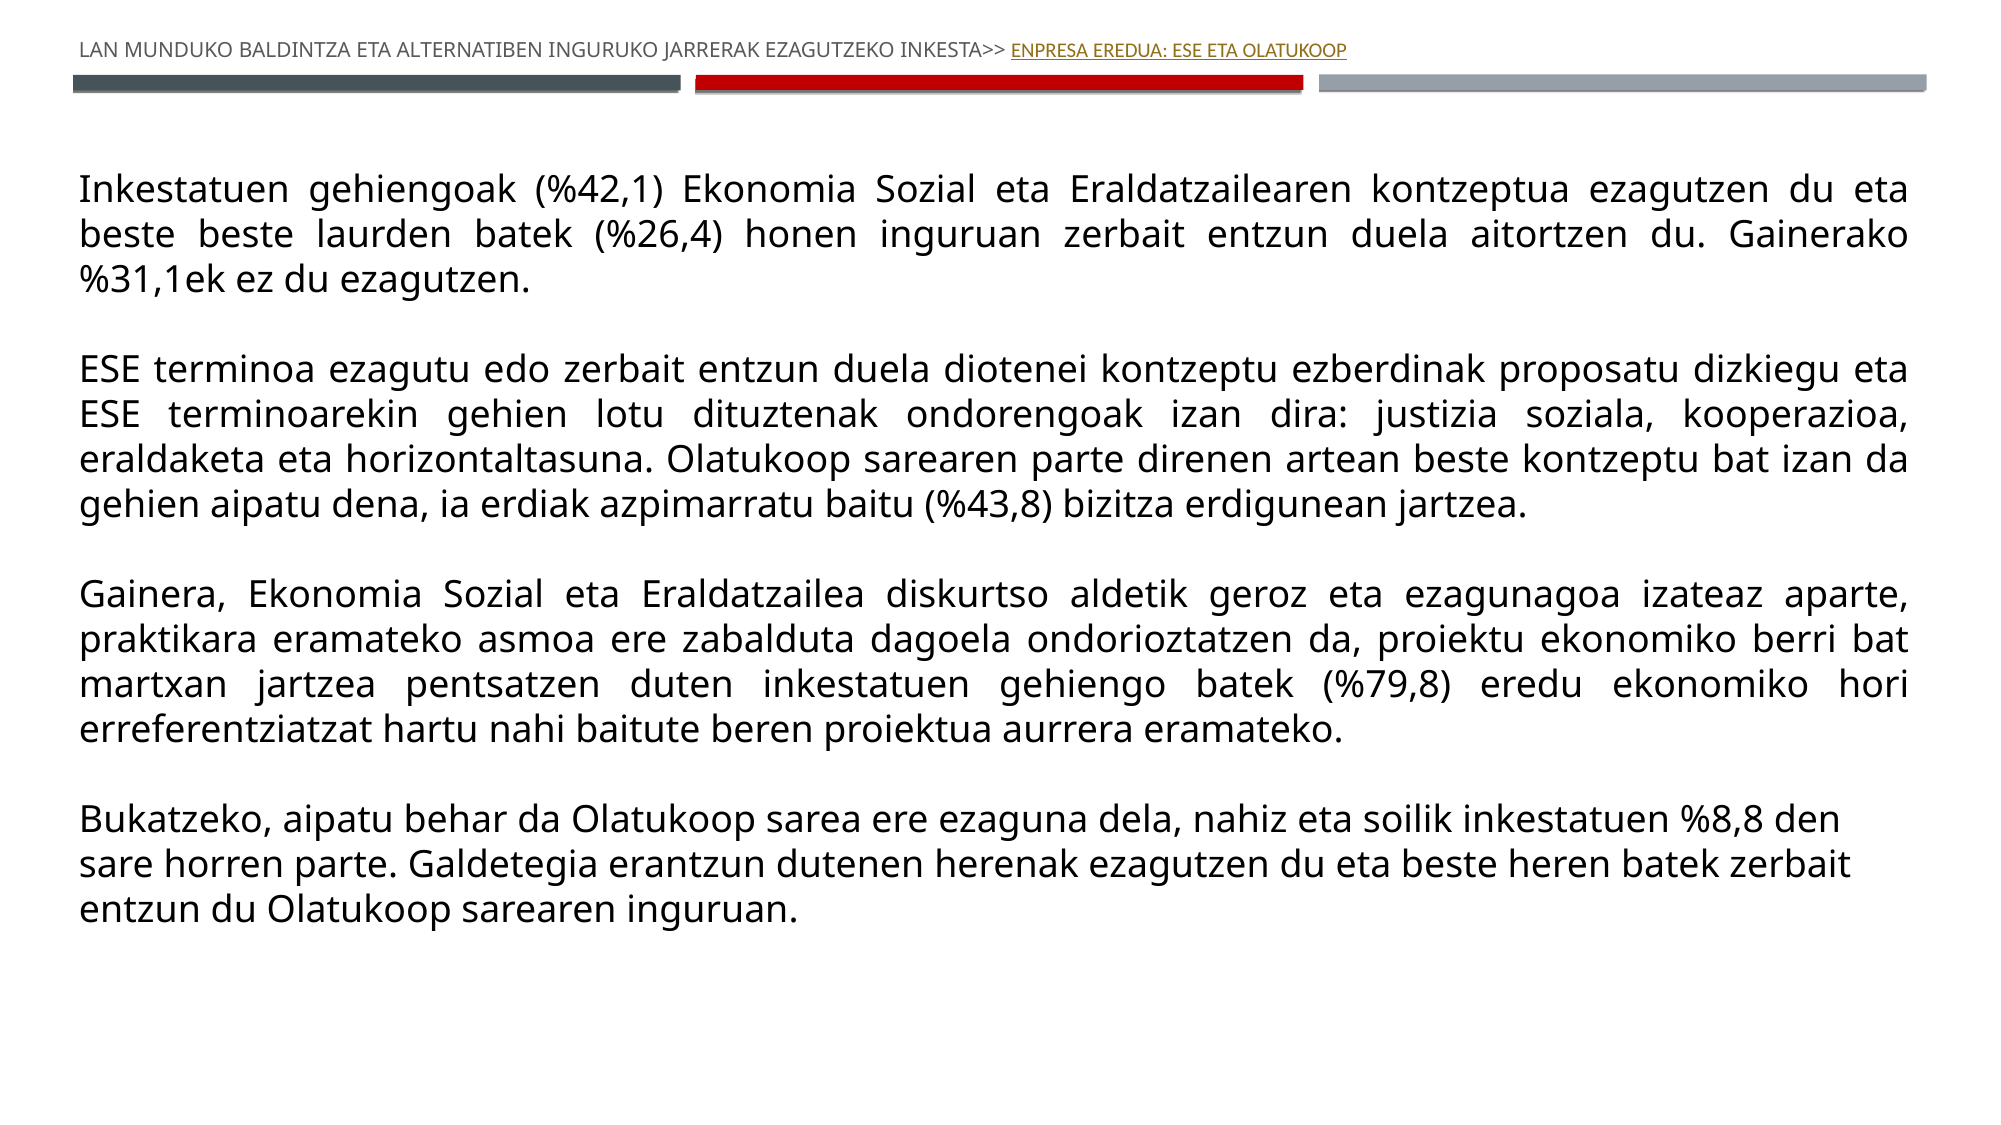

LAN MUNDUKO BALDINTZA ETA ALTERNATIBEN INGURUKO JARRERAK EZAGUTZEKO INKESTA>> ENPRESA EREDUA: ESE ETA OLATUKOOP
Inkestatuen gehiengoak (%42,1) Ekonomia Sozial eta Eraldatzailearen kontzeptua ezagutzen du eta beste beste laurden batek (%26,4) honen inguruan zerbait entzun duela aitortzen du. Gainerako %31,1ek ez du ezagutzen.
ESE terminoa ezagutu edo zerbait entzun duela diotenei kontzeptu ezberdinak proposatu dizkiegu eta ESE terminoarekin gehien lotu dituztenak ondorengoak izan dira: justizia soziala, kooperazioa, eraldaketa eta horizontaltasuna. Olatukoop sarearen parte direnen artean beste kontzeptu bat izan da gehien aipatu dena, ia erdiak azpimarratu baitu (%43,8) bizitza erdigunean jartzea.
Gainera, Ekonomia Sozial eta Eraldatzailea diskurtso aldetik geroz eta ezagunagoa izateaz aparte, praktikara eramateko asmoa ere zabalduta dagoela ondorioztatzen da, proiektu ekonomiko berri bat martxan jartzea pentsatzen duten inkestatuen gehiengo batek (%79,8) eredu ekonomiko hori erreferentziatzat hartu nahi baitute beren proiektua aurrera eramateko.
Bukatzeko, aipatu behar da Olatukoop sarea ere ezaguna dela, nahiz eta soilik inkestatuen %8,8 den sare horren parte. Galdetegia erantzun dutenen herenak ezagutzen du eta beste heren batek zerbait entzun du Olatukoop sarearen inguruan.